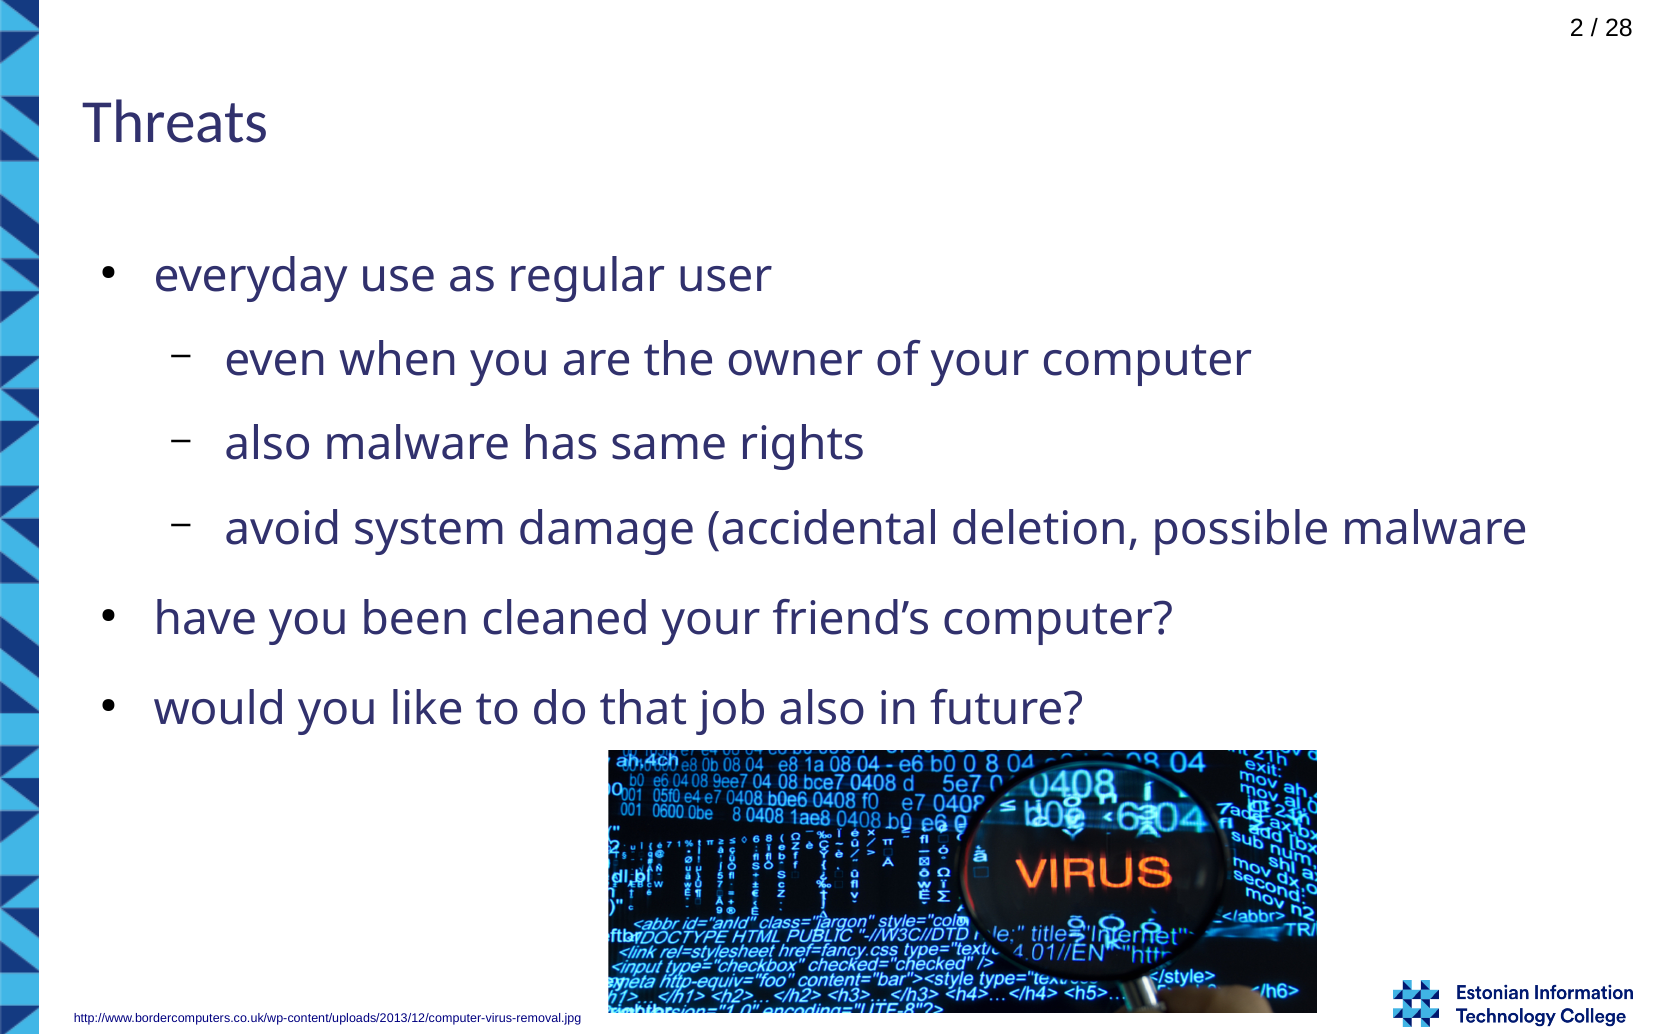

# Threats
everyday use as regular user
even when you are the owner of your computer
also malware has same rights
avoid system damage (accidental deletion, possible malware
have you been cleaned your friend’s computer?
would you like to do that job also in future?
http://www.bordercomputers.co.uk/wp-content/uploads/2013/12/computer-virus-removal.jpg